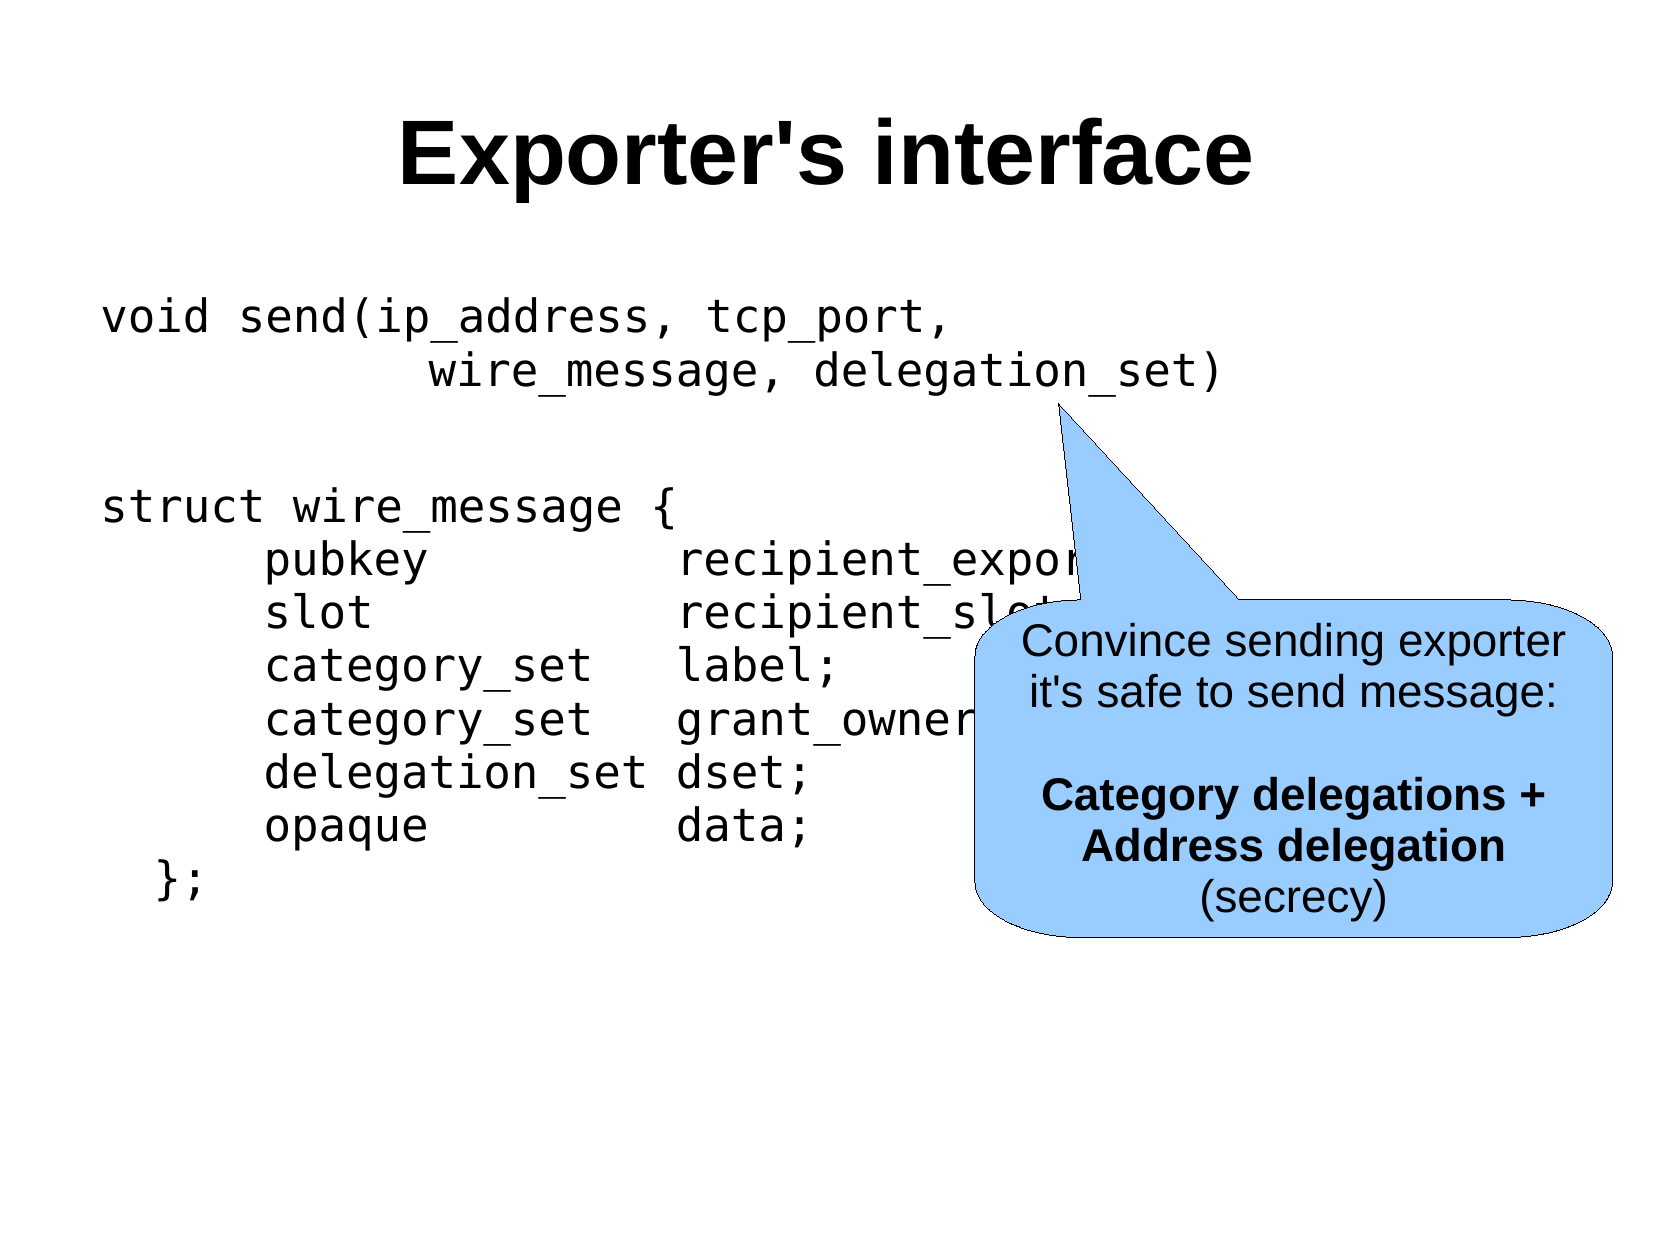

# Exporter's interface
void send(ip_address, tcp_port,
 wire_message, delegation_set)
struct wire_message {
 pubkey recipient_exporter;
 slot recipient_slot;
 category_set label;
 category_set grant_ownership;
 delegation_set dset;
 opaque data;
};
Convince sending exporter
it's safe to send message:
Category delegations +
Address delegation
(secrecy)